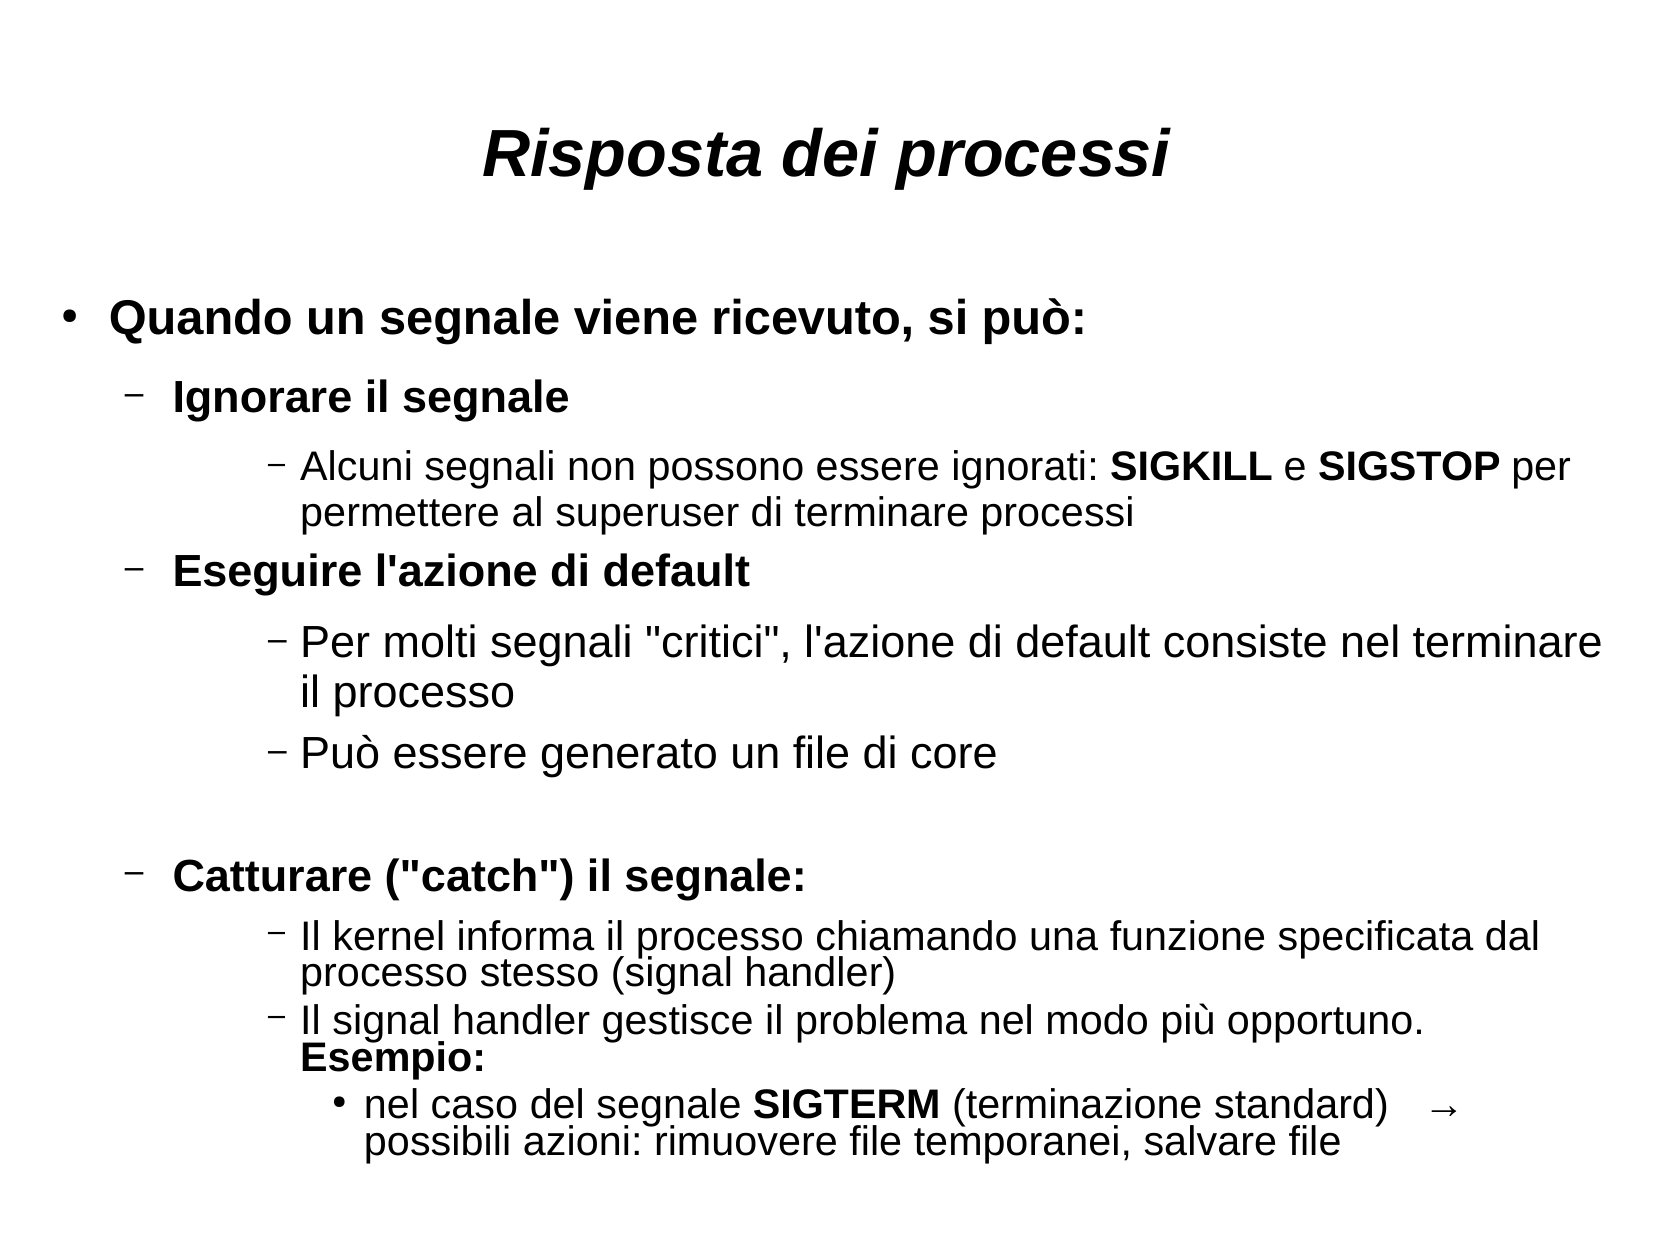

# Risposta dei processi
Quando un segnale viene ricevuto, si può:
Ignorare il segnale
Alcuni segnali non possono essere ignorati: SIGKILL e SIGSTOP per permettere al superuser di terminare processi
Eseguire l'azione di default
Per molti segnali "critici", l'azione di default consiste nel terminare il processo
Può essere generato un file di core
Catturare ("catch") il segnale:
Il kernel informa il processo chiamando una funzione specificata dal processo stesso (signal handler)
Il signal handler gestisce il problema nel modo più opportuno. Esempio:
nel caso del segnale SIGTERM (terminazione standard) → possibili azioni: rimuovere file temporanei, salvare file